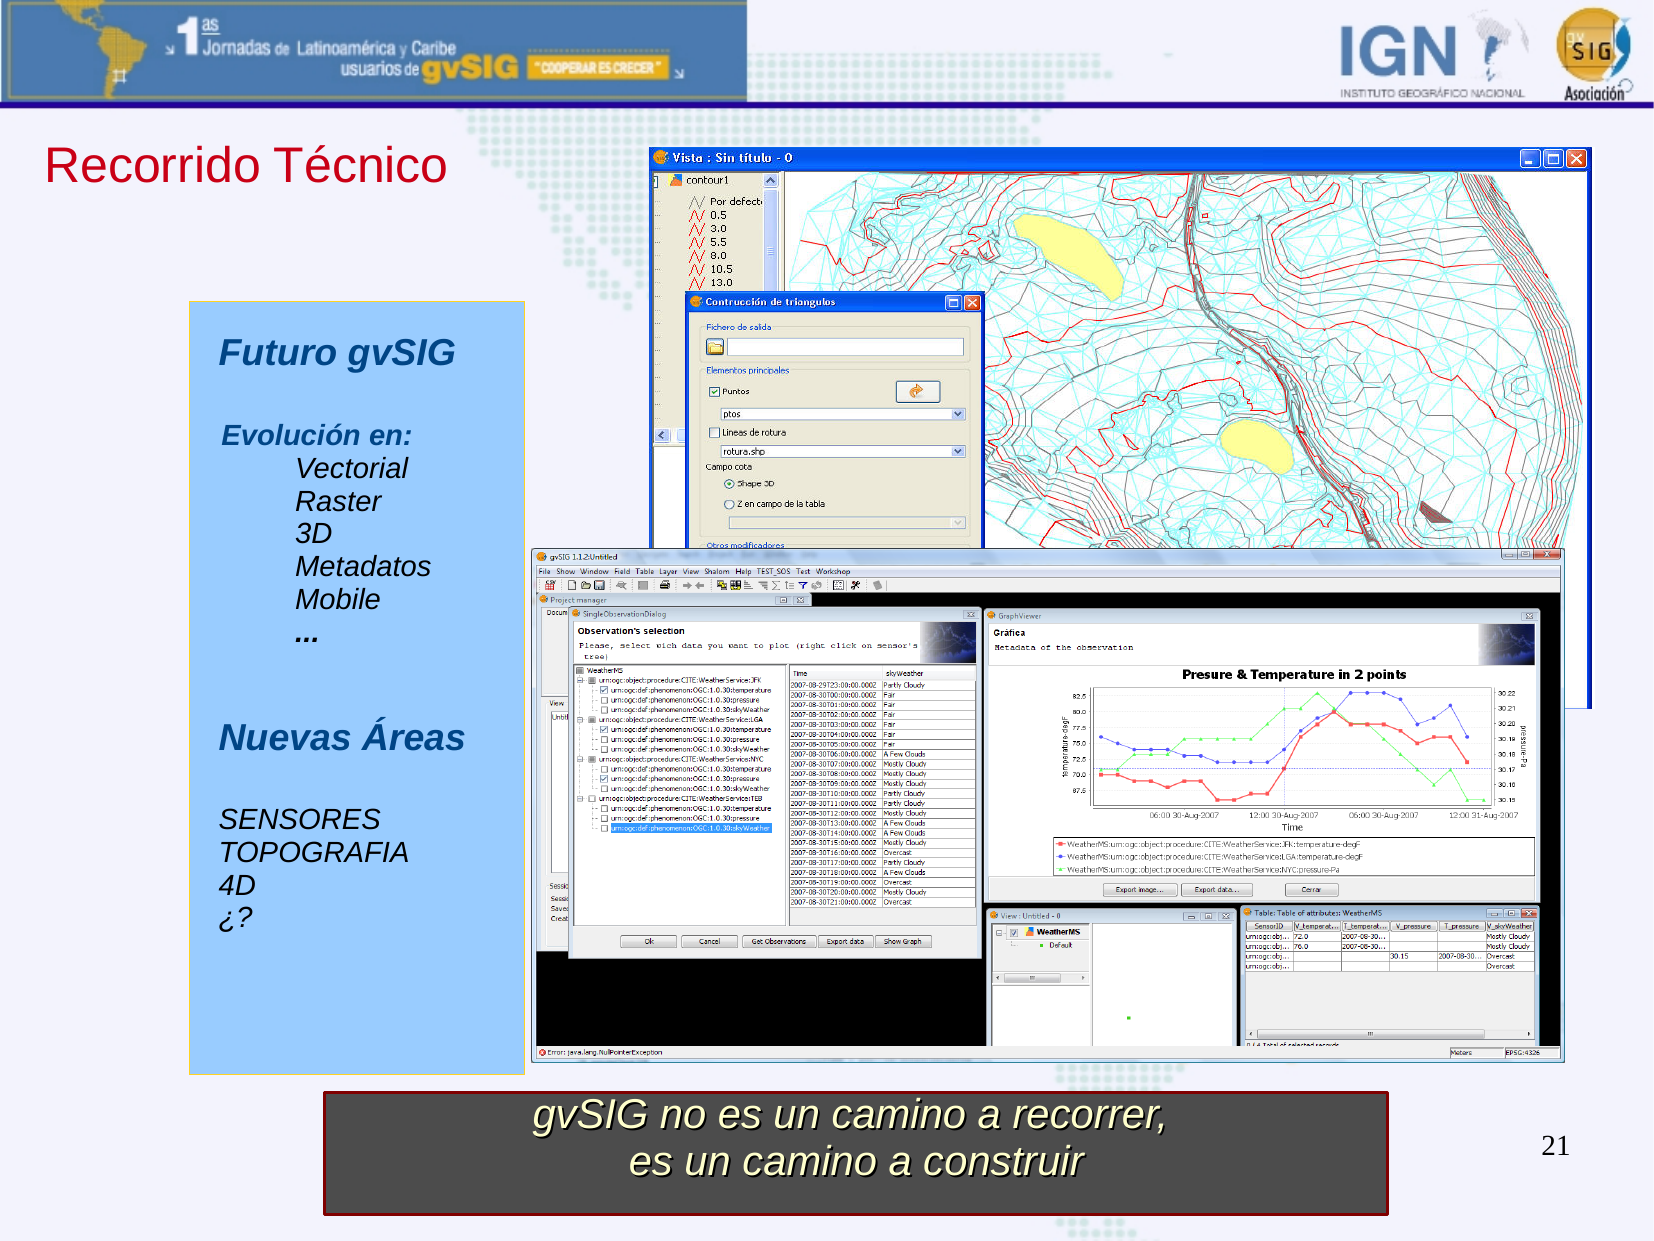

Recorrido Técnico
Futuro gvSIG
Evolución en:
	Vectorial
	Raster
	3D
	Metadatos
	Mobile
	...
Nuevas Áreas
SENSORES
TOPOGRAFIA
4D
¿?
gvSIG no es un camino a recorrer,
es un camino a construir
21